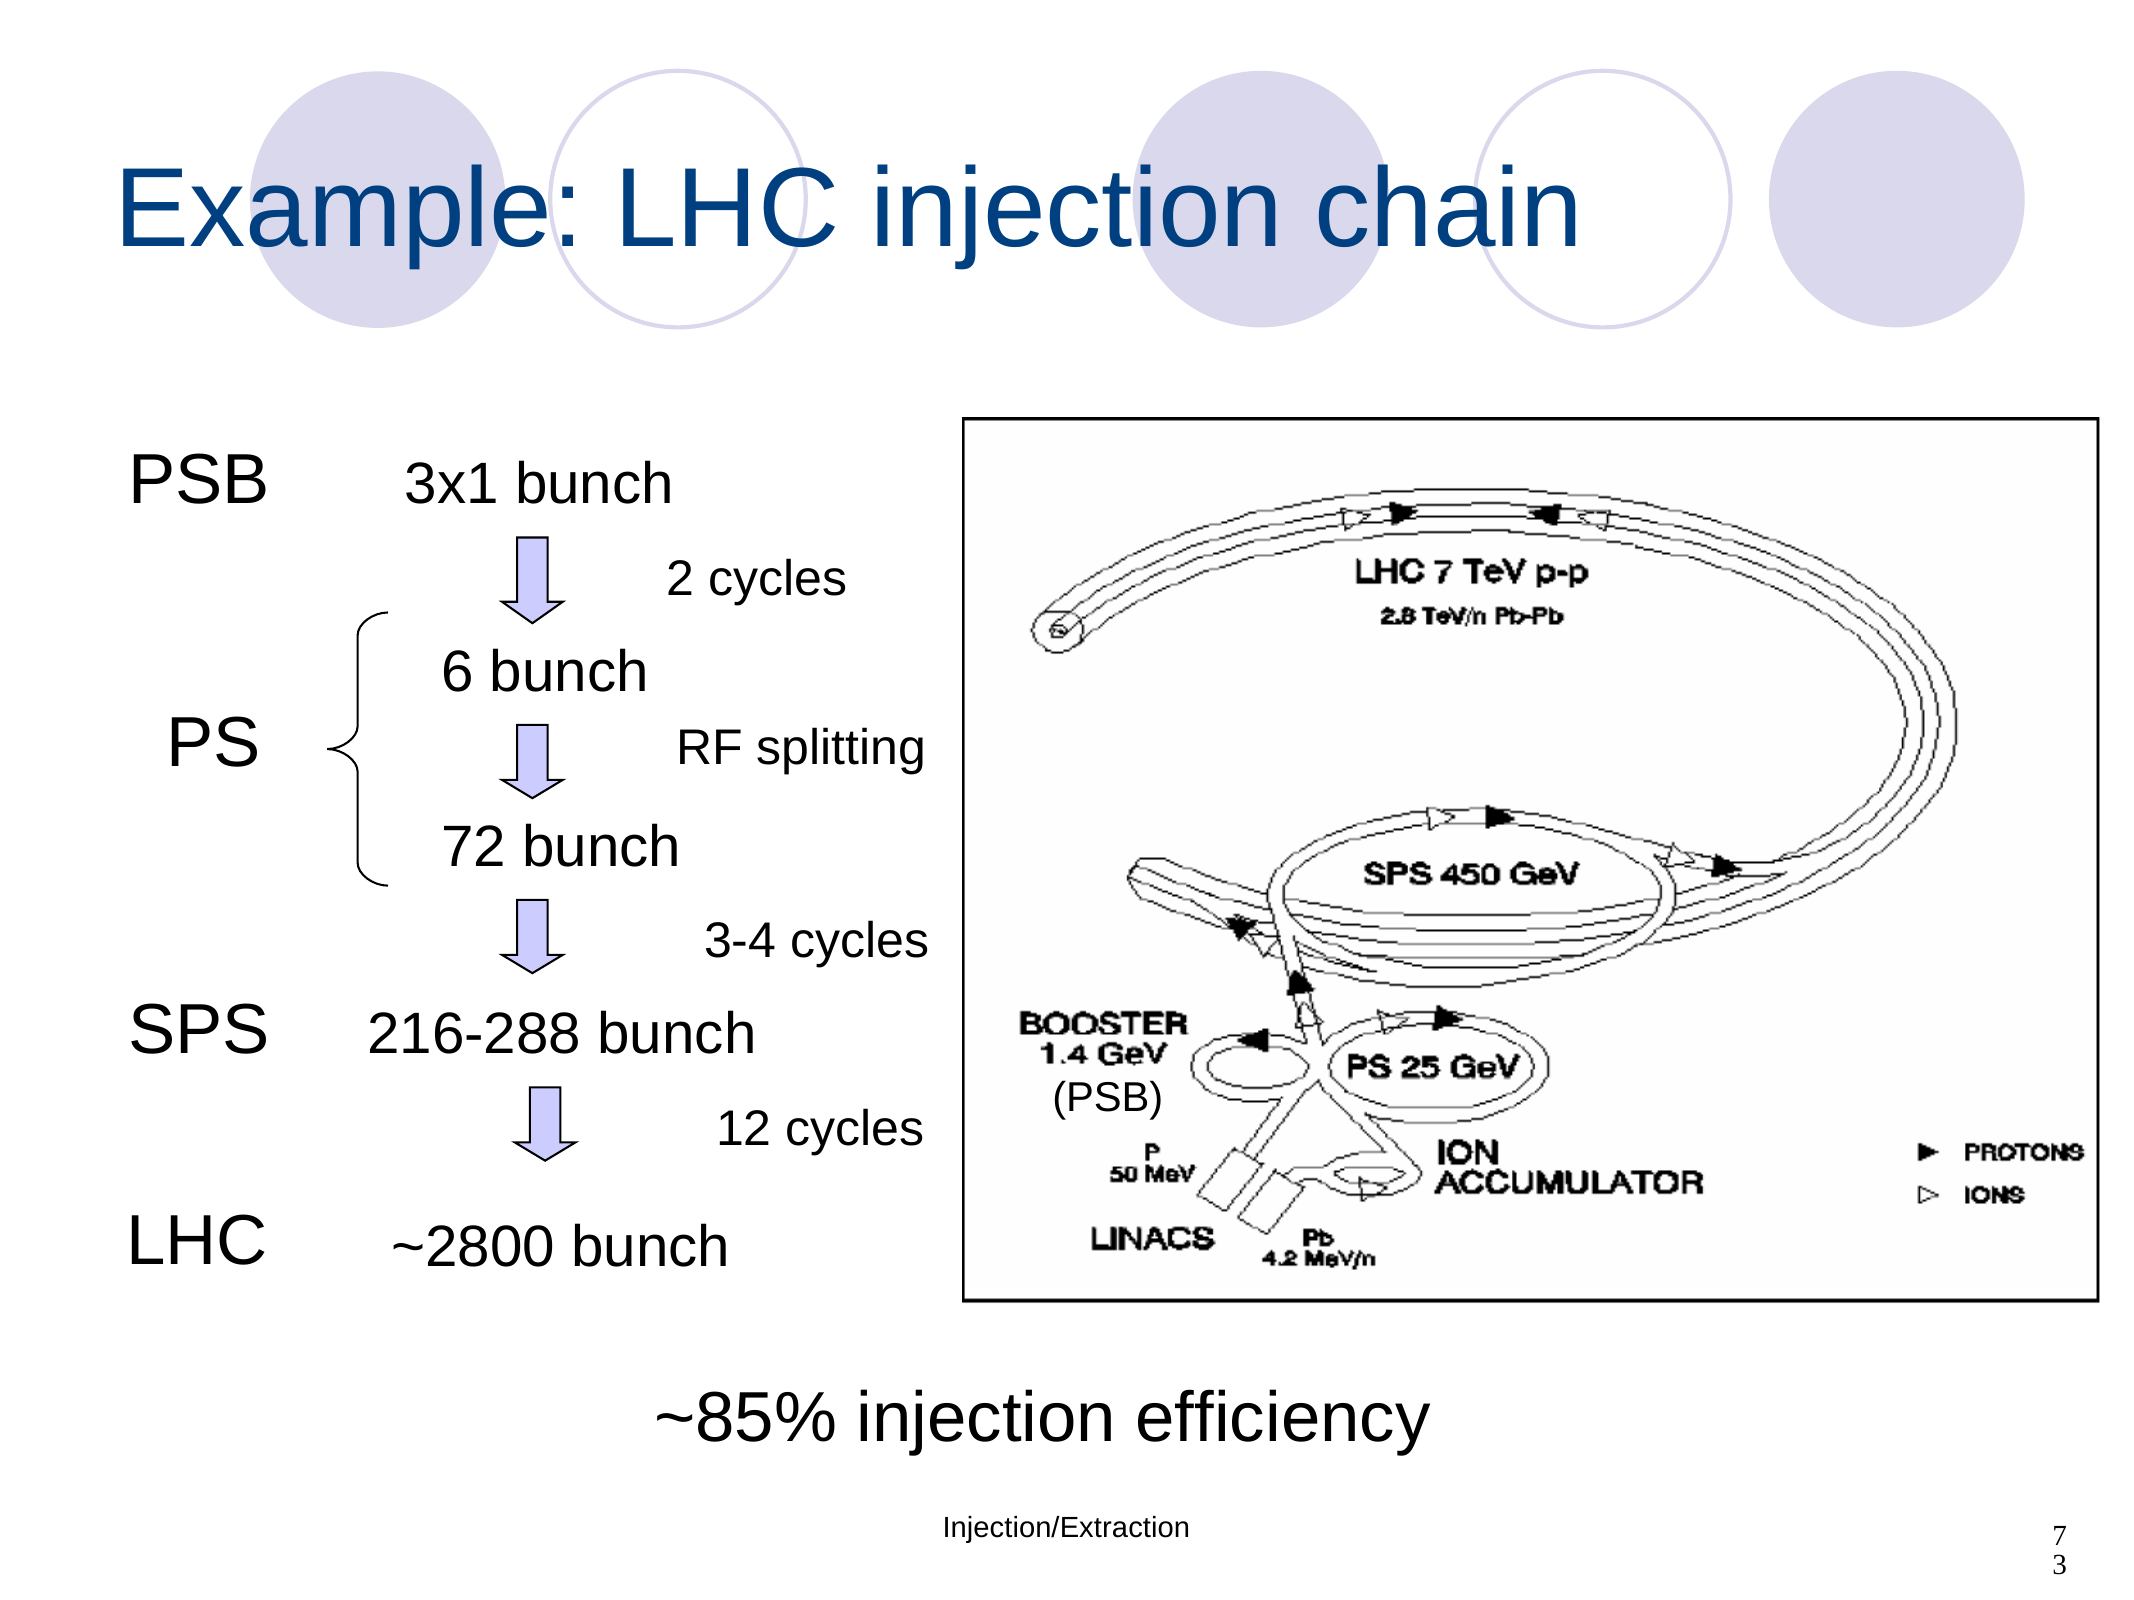

# Example: LHC injection chain
PSB
3x1 bunch
2 cycles
6 bunch
PS
RF splitting
72 bunch
3-4 cycles
SPS
216-288 bunch
12 cycles
LHC
~2800 bunch
~85% injection efficiency
(PSB)
73